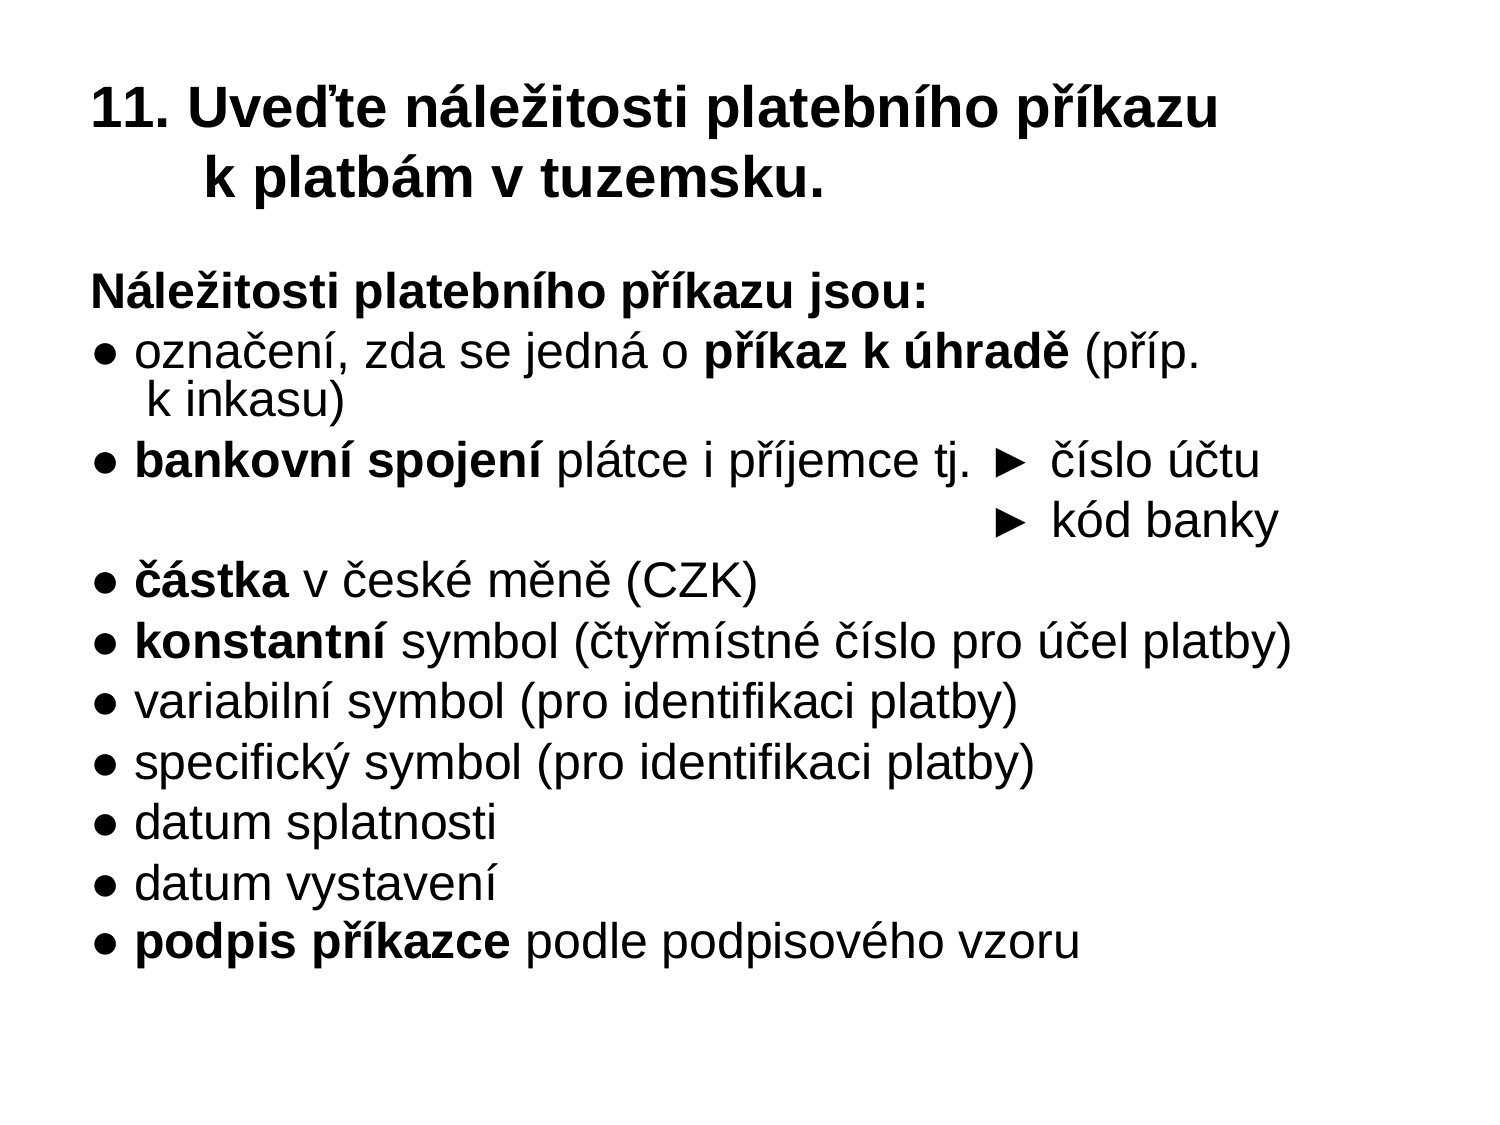

# 11. Uveďte náležitosti platebního příkazu k platbám v tuzemsku.
Náležitosti platebního příkazu jsou:
● označení, zda se jedná o příkaz k úhradě (příp.
k inkasu)
● bankovní spojení plátce i příjemce tj. ► číslo účtu
				 ► kód banky
● částka v české měně (CZK)
● konstantní symbol (čtyřmístné číslo pro účel platby)
● variabilní symbol (pro identifikaci platby)
● specifický symbol (pro identifikaci platby)
● datum splatnosti
● datum vystavení
● podpis příkazce podle podpisového vzoru